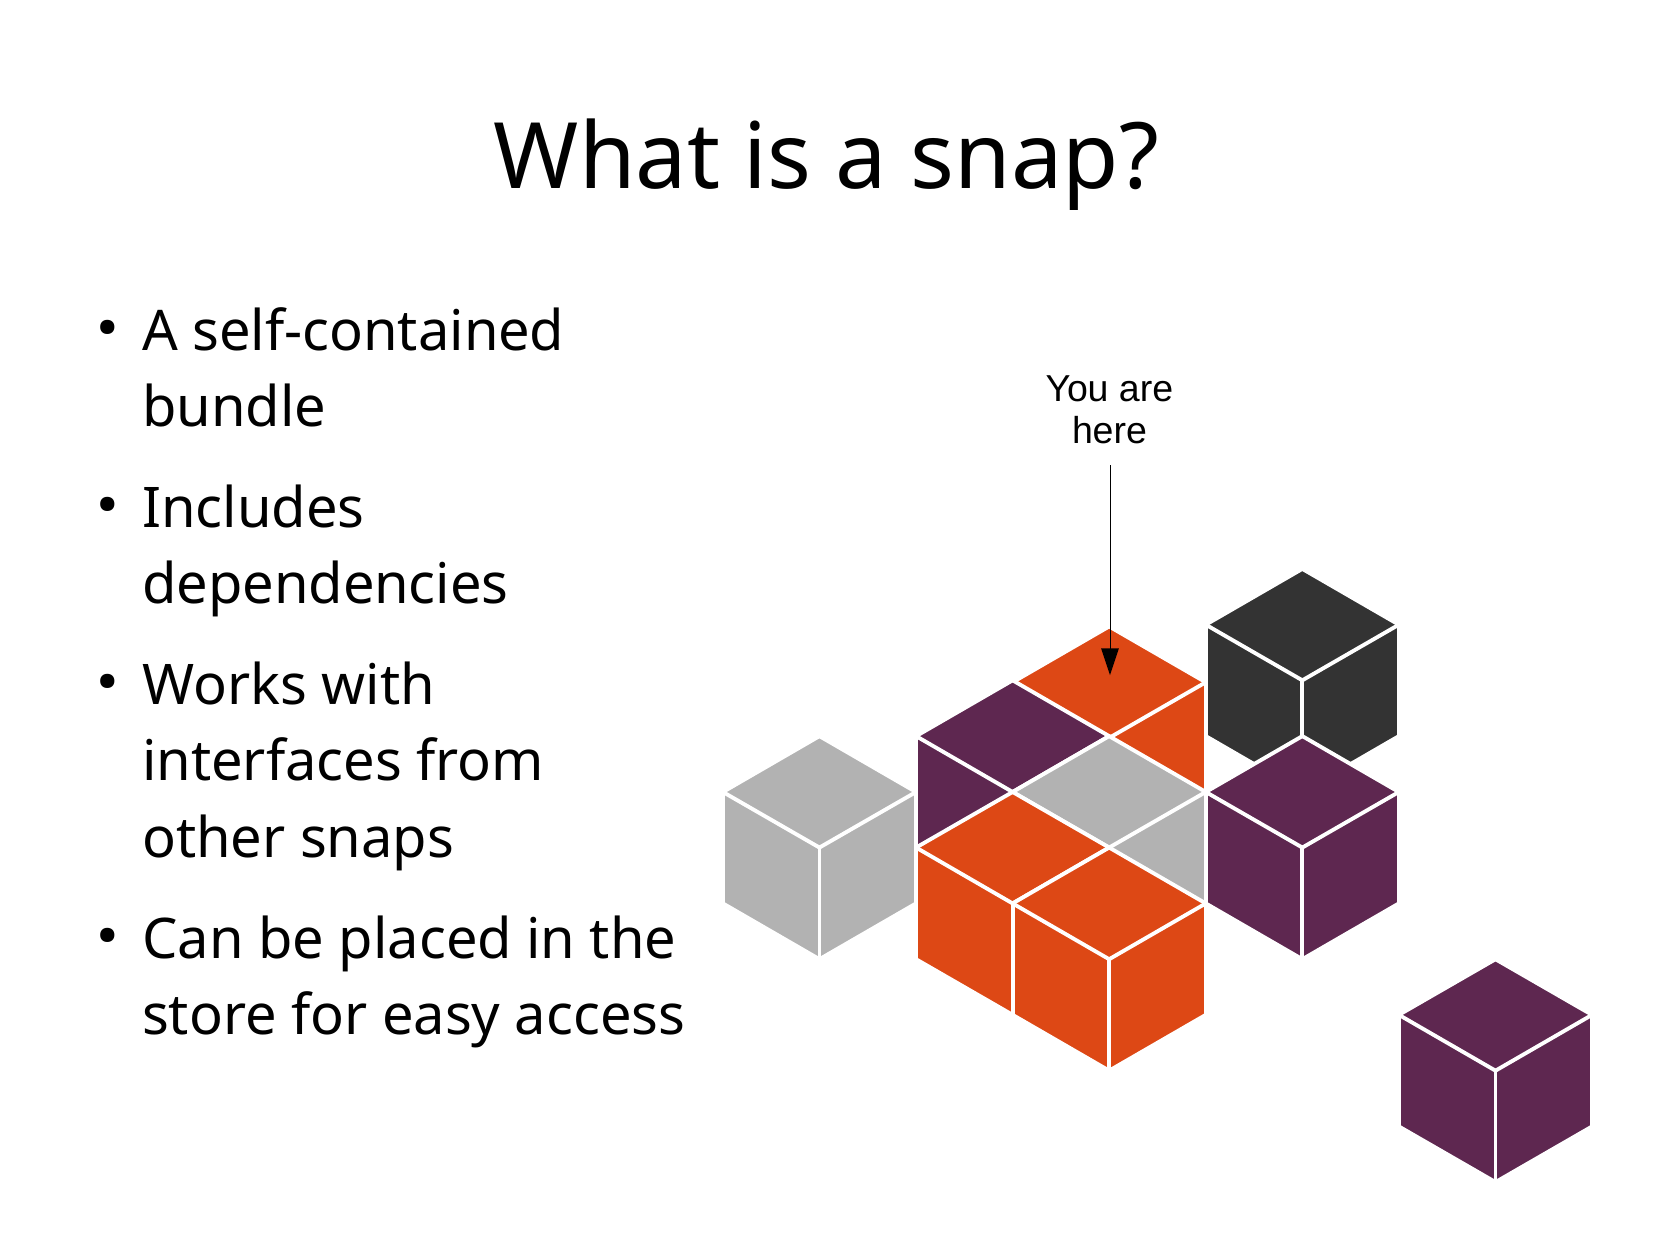

# What is a snap?
A self-contained bundle
Includes dependencies
Works with interfaces from other snaps
Can be placed in the store for easy access
You are here